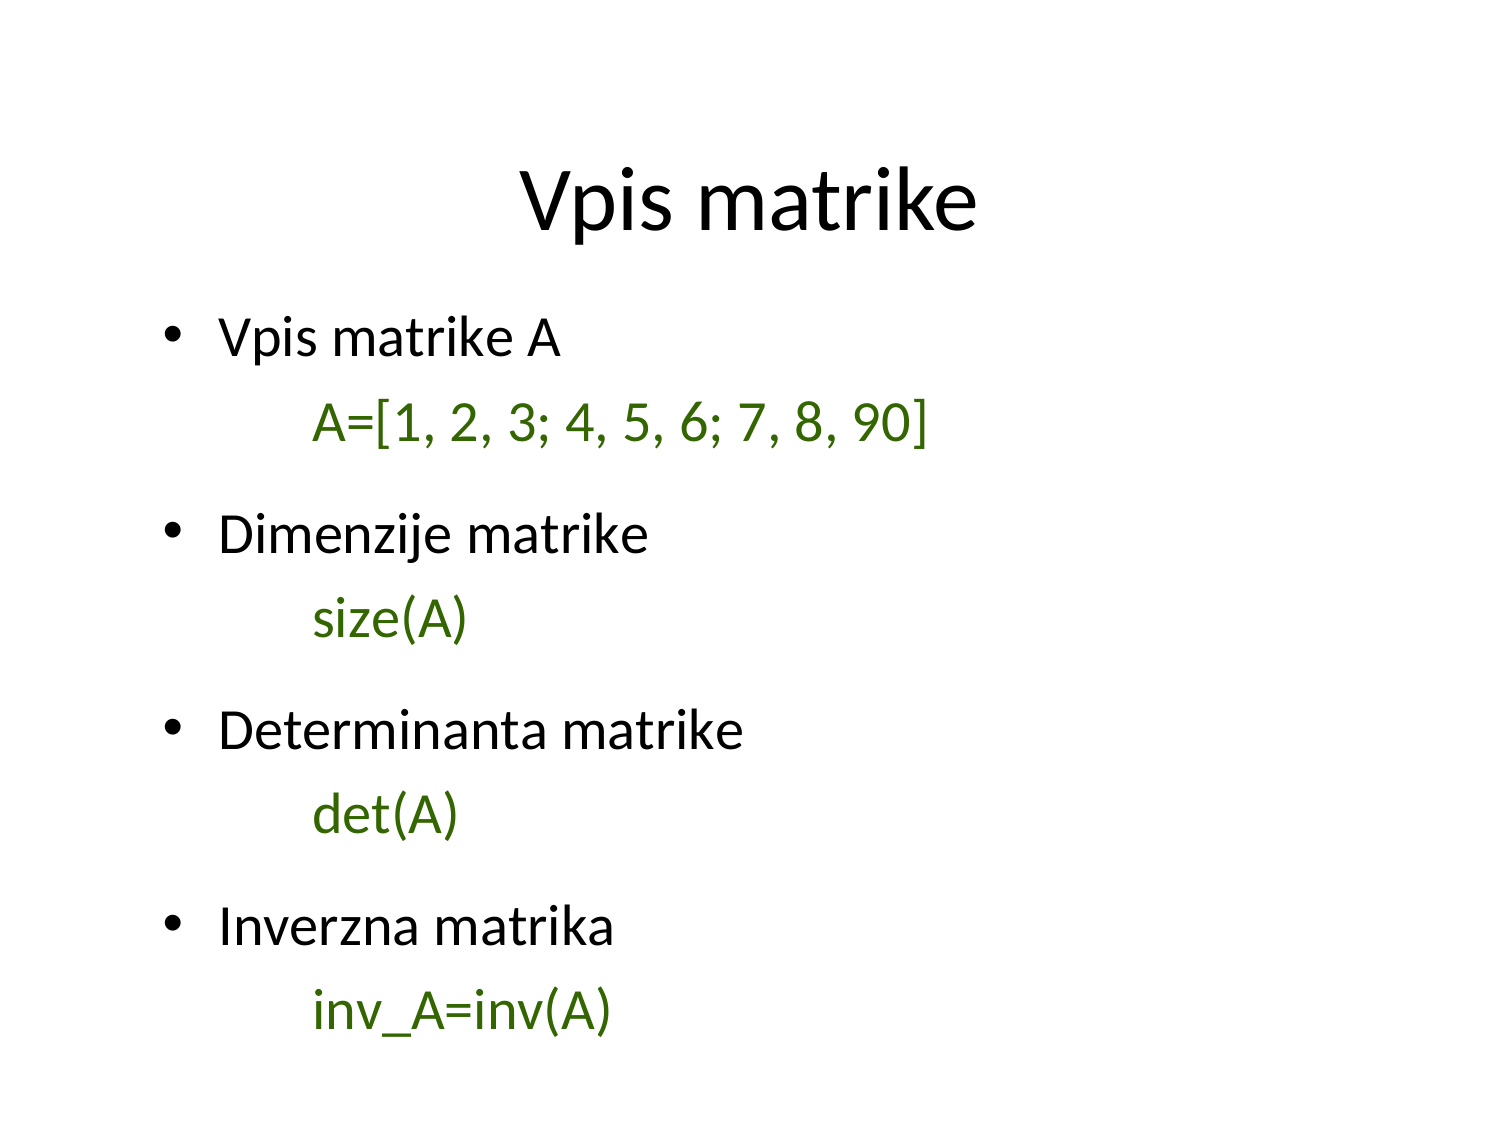

# Vpis matrike
Vpis matrike A
		A=[1, 2, 3; 4, 5, 6; 7, 8, 90]
Dimenzije matrike
		size(A)
Determinanta matrike
		det(A)
Inverzna matrika
		inv_A=inv(A)